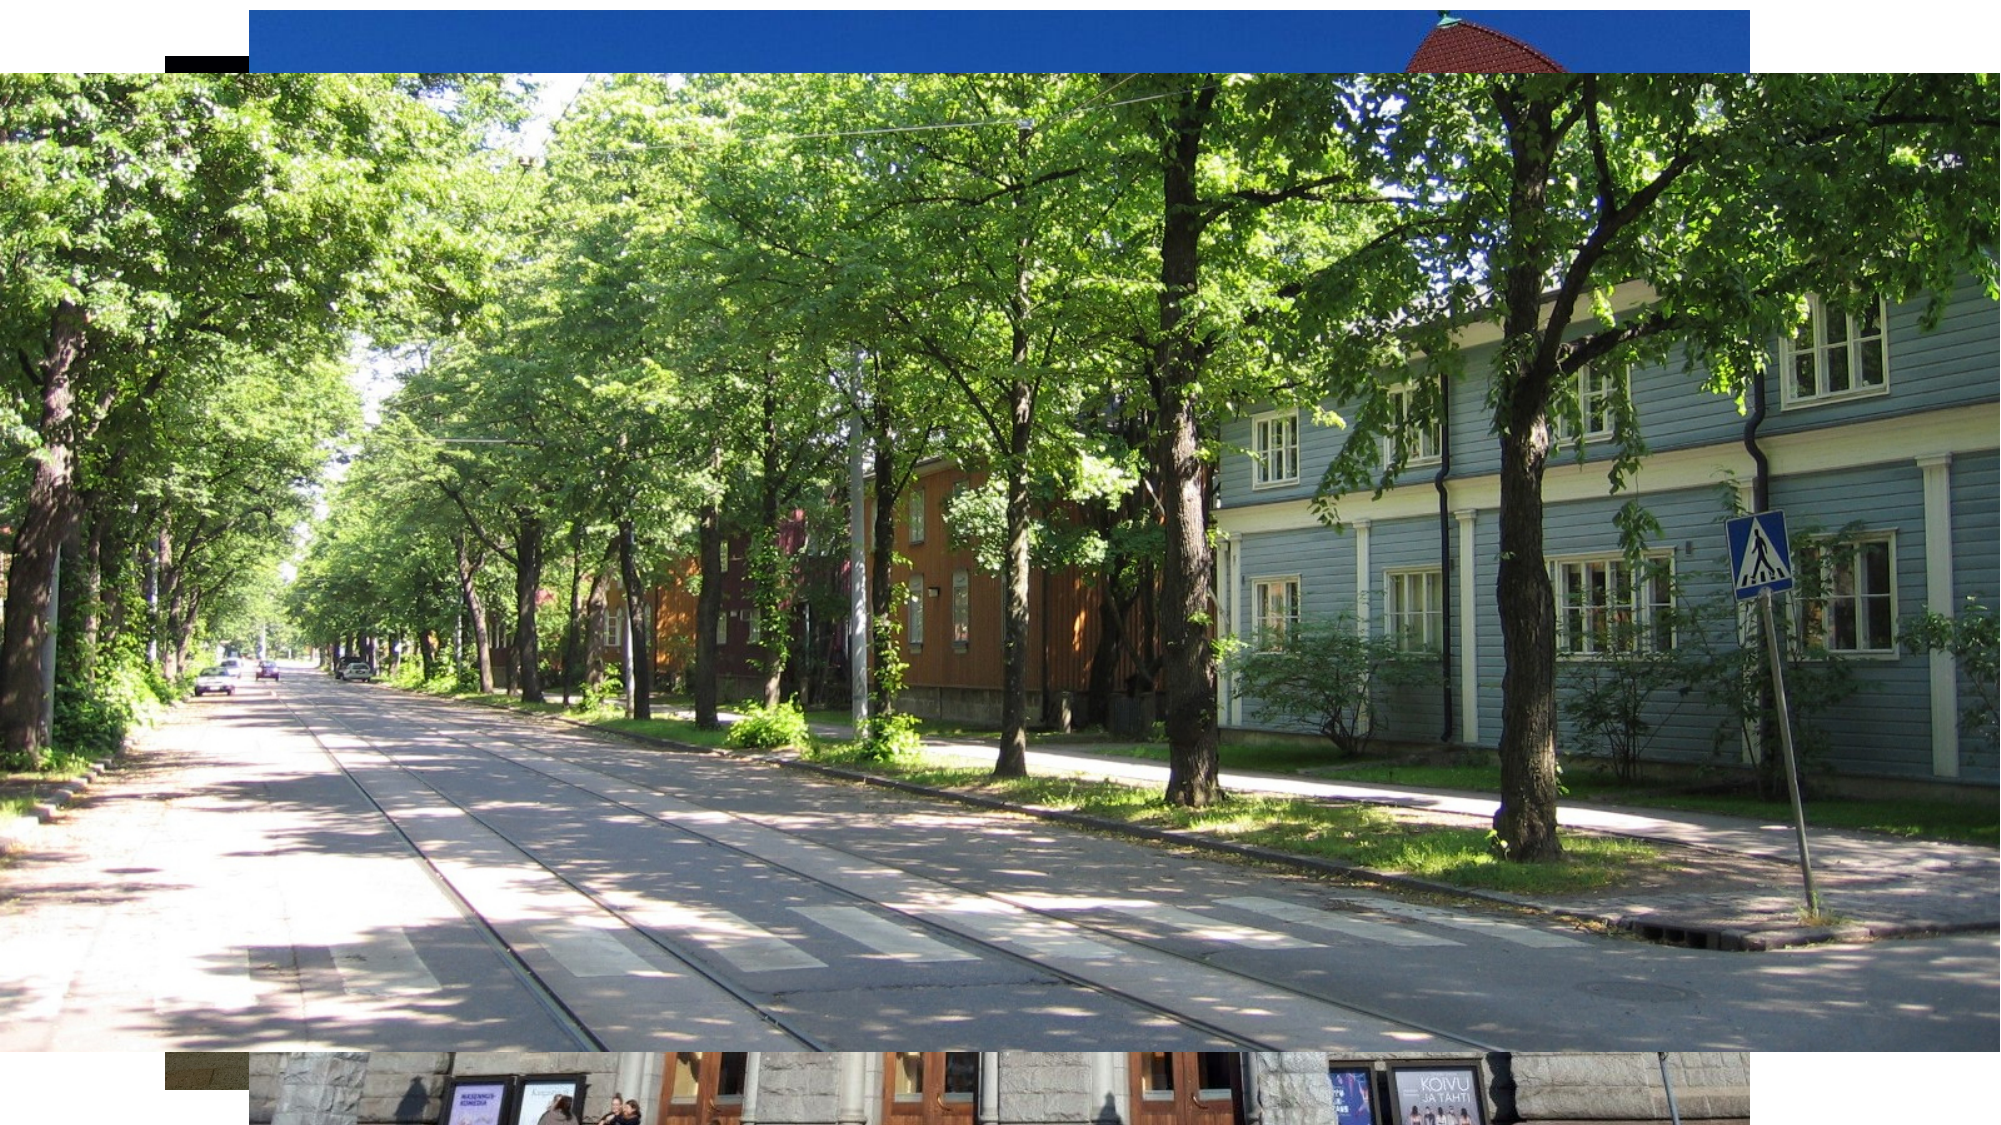

# Architektura ve 20. století
začátek století: „finská secese“ (inspirace lidovou kulturou)
Eliel Saarinen: hlavní nádraží v Helsinkách, vlastní dům Hvitträsk, s Hermanem Geselliem a Armasem Lindgrenem finské národní divadlo (Suomalainen kansallisteatteri)
Lars Sonck: tamperská katedrála (+ Haavoittunut enkeli Hugo Simberga)
helsinská čtvrť Katajanokka
1931: parlament (neoklasicismus, Johan Sigfried Sirén)
zahradní město Käpylä (Martti Välikangas)
od 30. let: funkcionalismus (olympijská vesnice Olympiakylä)
60. - 70. léta: zmasivnění výstavby i produkce užitkových předmětů x Tapiola v Espoo